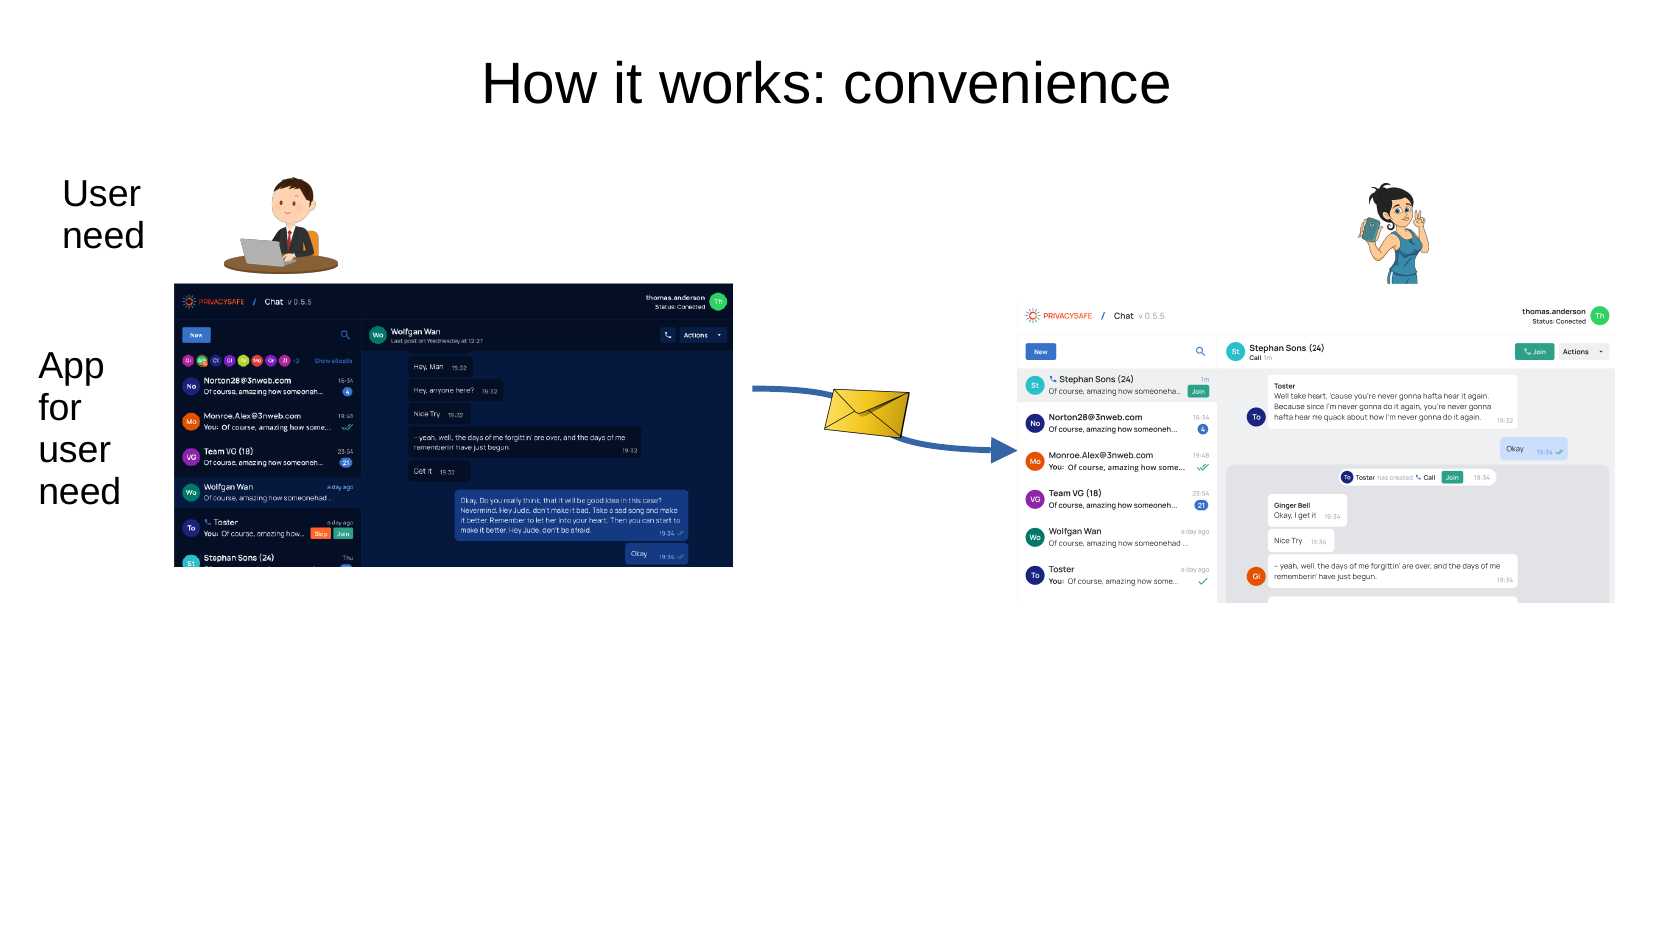

# How it works: convenience
User
need
App for user need